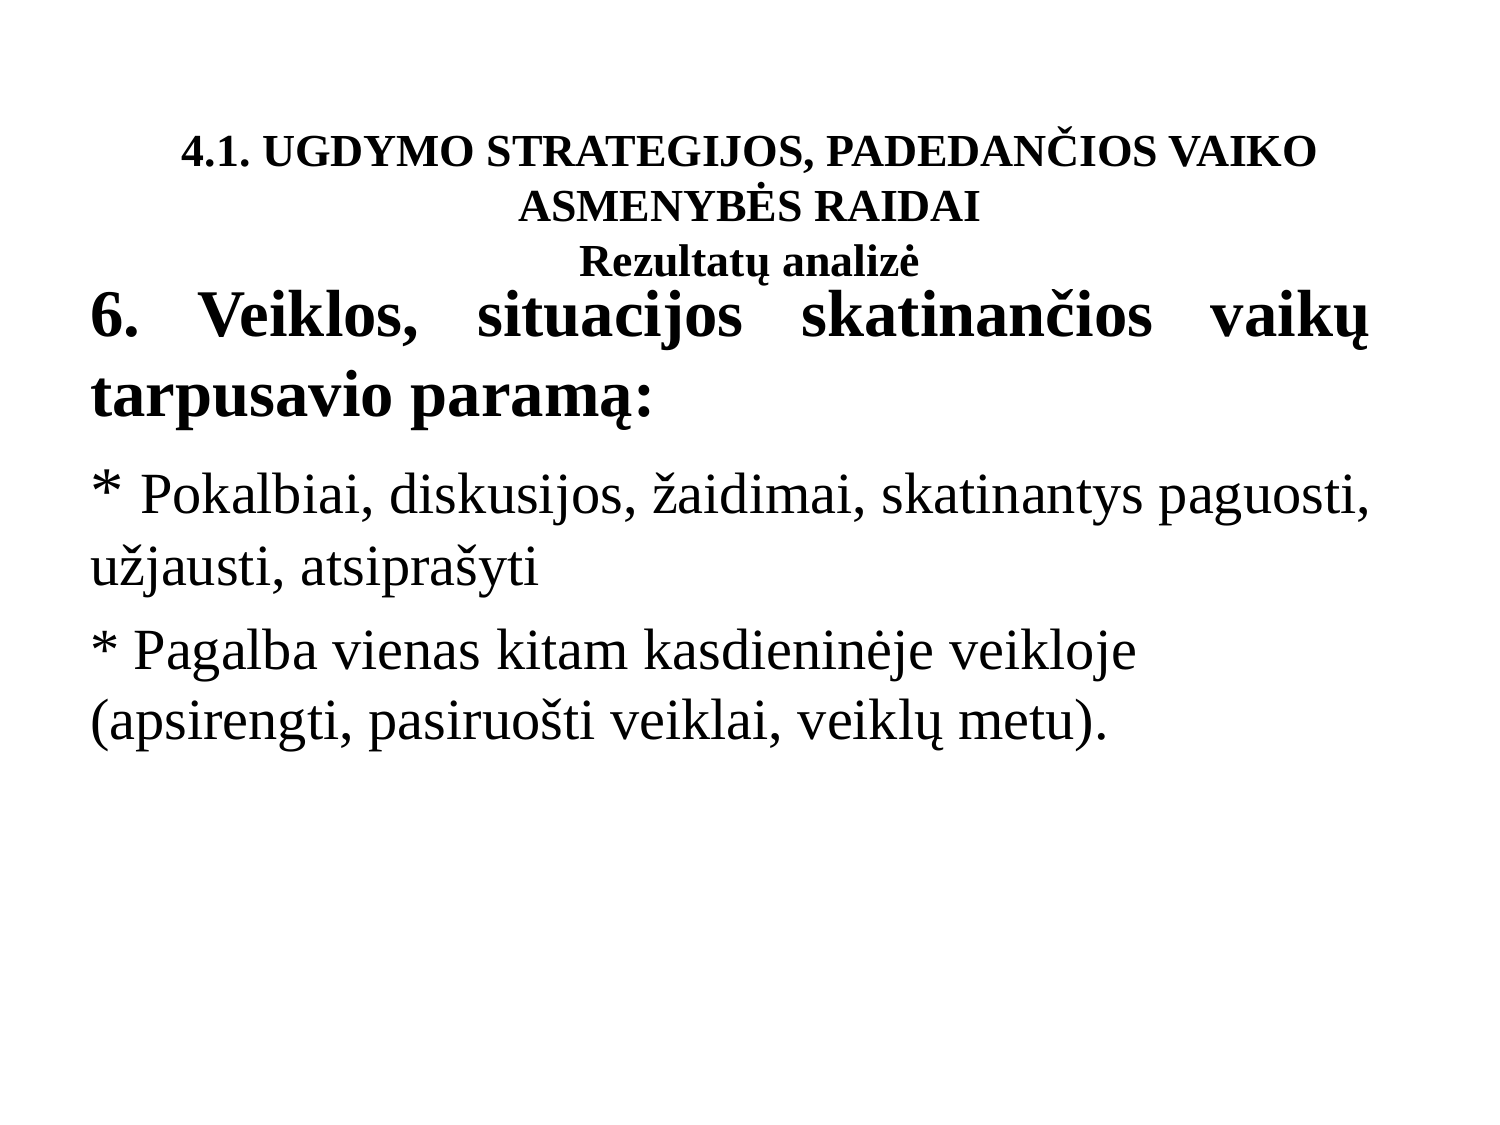

# 4.1. UGDYMO STRATEGIJOS, PADEDANČIOS VAIKO ASMENYBĖS RAIDAI Rezultatų analizė
6. Veiklos, situacijos skatinančios vaikų tarpusavio paramą:
* Pokalbiai, diskusijos, žaidimai, skatinantys paguosti, užjausti, atsiprašyti
* Pagalba vienas kitam kasdieninėje veikloje (apsirengti, pasiruošti veiklai, veiklų metu).